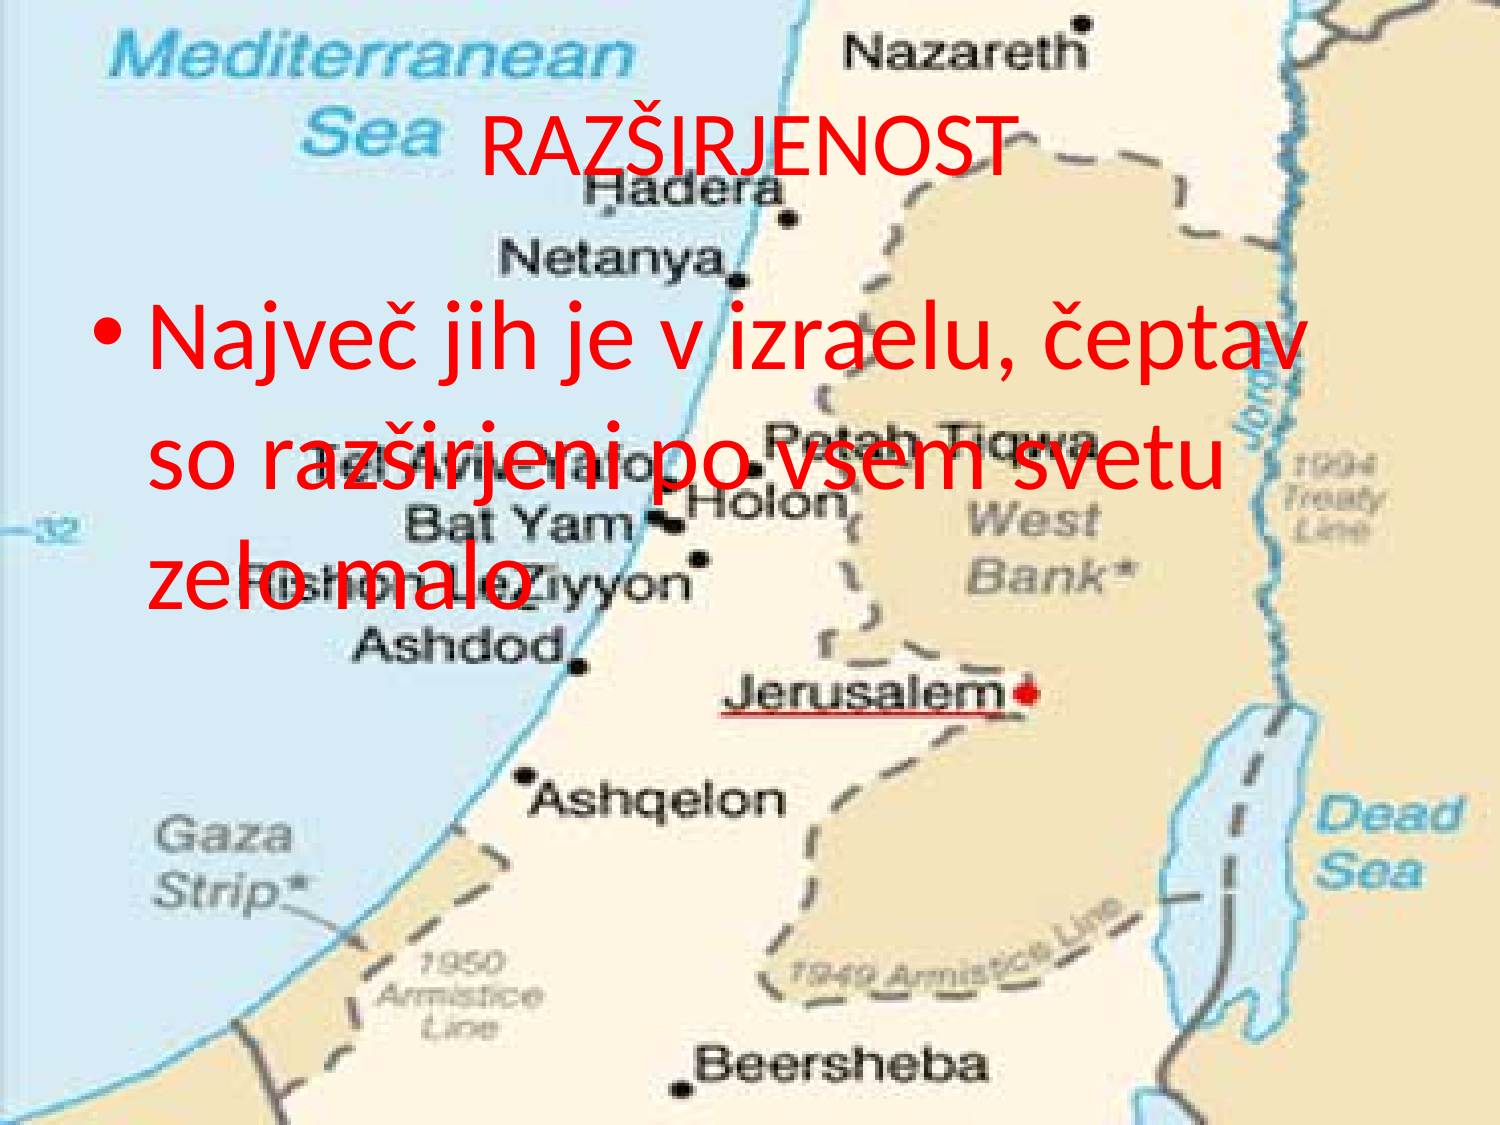

# RAZŠIRJENOST
Največ jih je v izraelu, čeptav so razširjeni po vsem svetu zelo malo